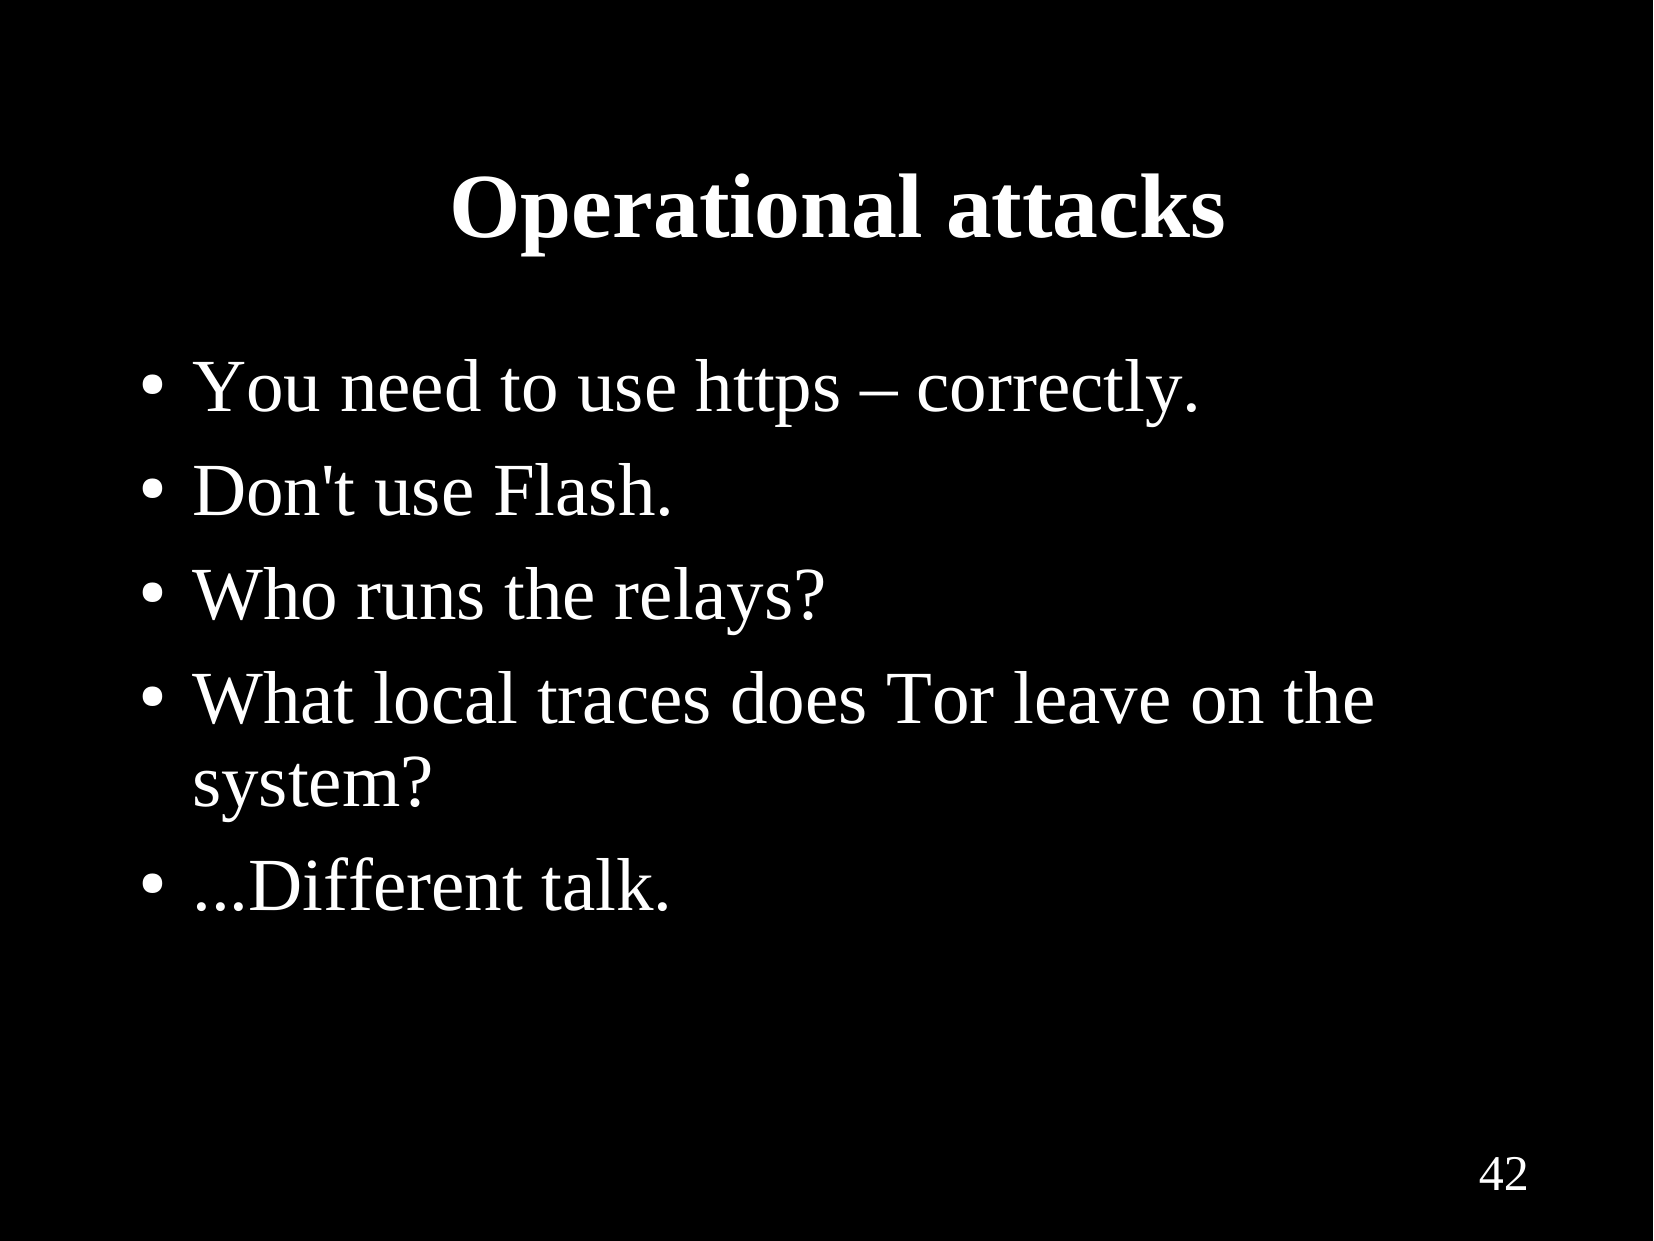

# Operational attacks
You need to use https – correctly.
Don't use Flash.
Who runs the relays?
What local traces does Tor leave on the system?
...Different talk.